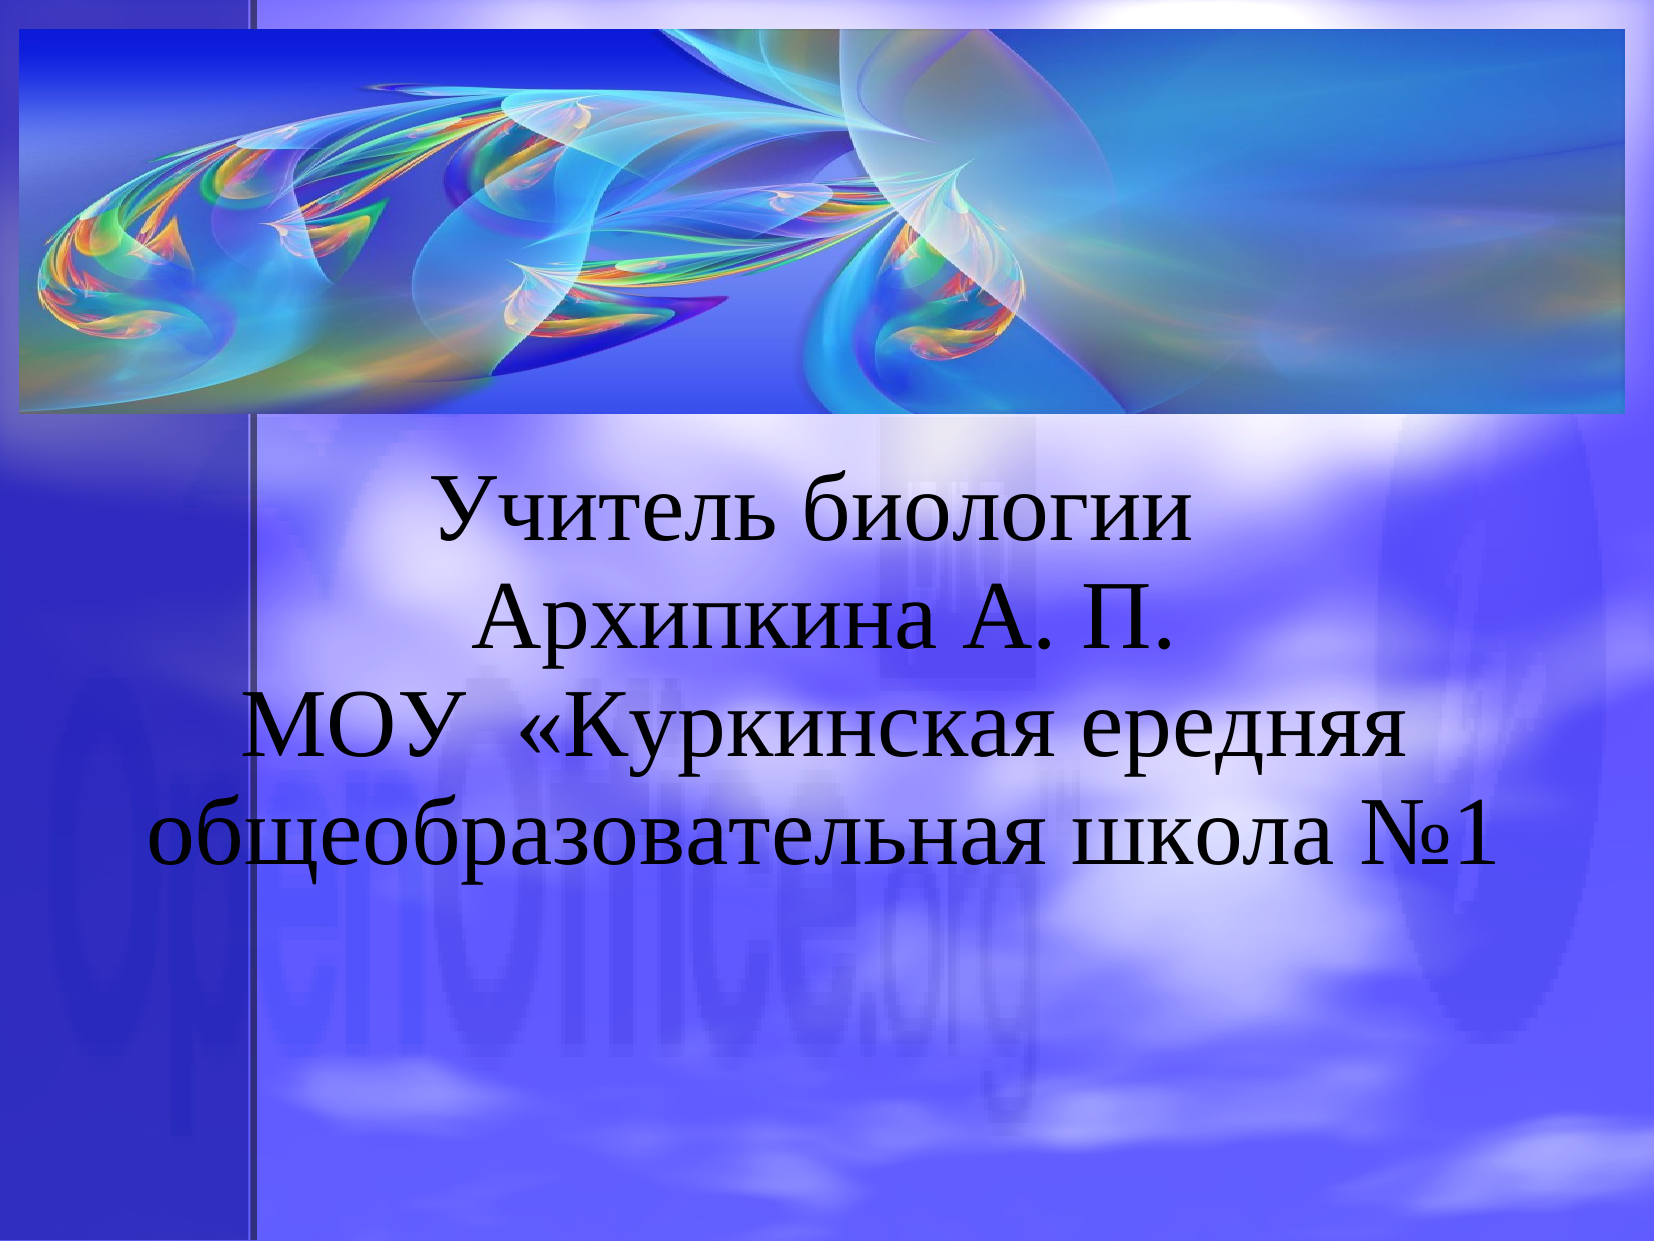

-
# Учитель биологии Архипкина А. П. МОУ «Куркинская ередняя общеобразовательная школа №1